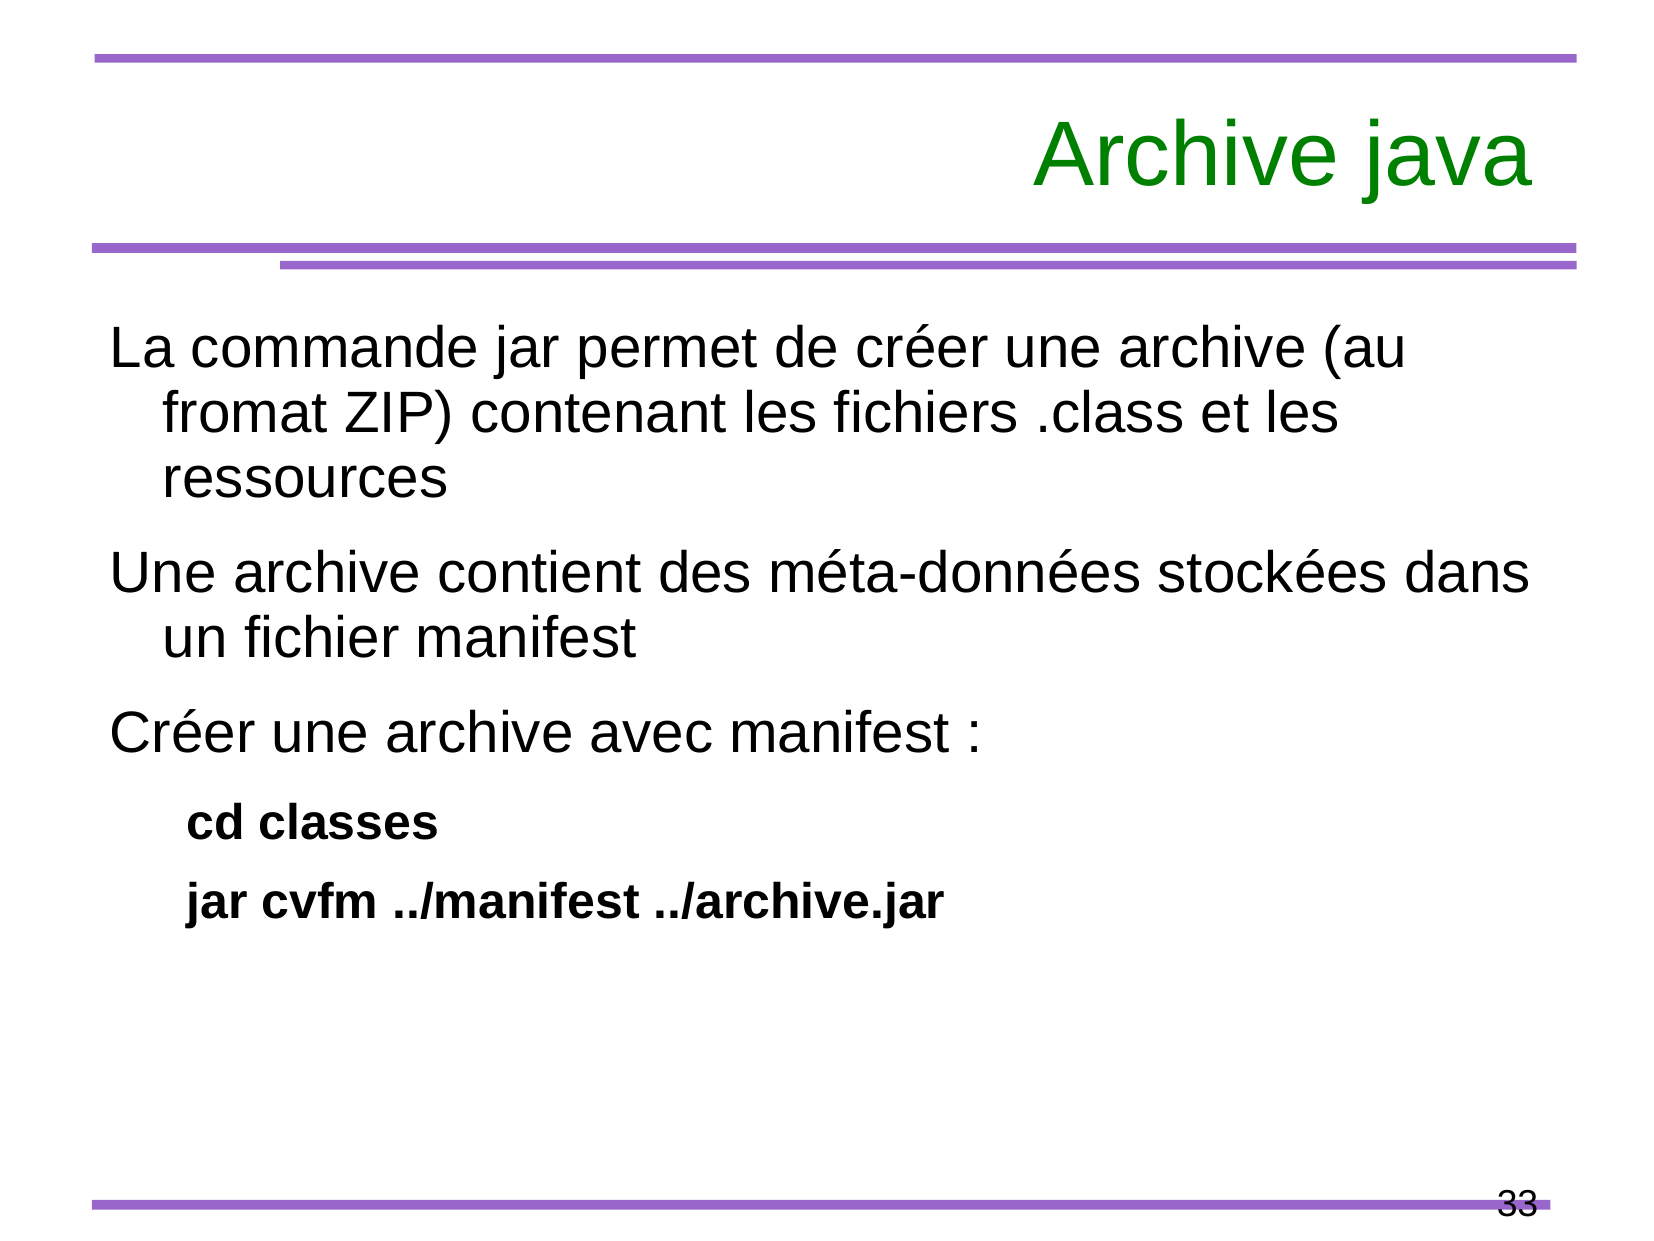

# Archive java
La commande jar permet de créer une archive (au fromat ZIP) contenant les fichiers .class et les ressources
Une archive contient des méta-données stockées dans un fichier manifest
Créer une archive avec manifest :
cd classes
jar cvfm ../manifest ../archive.jar